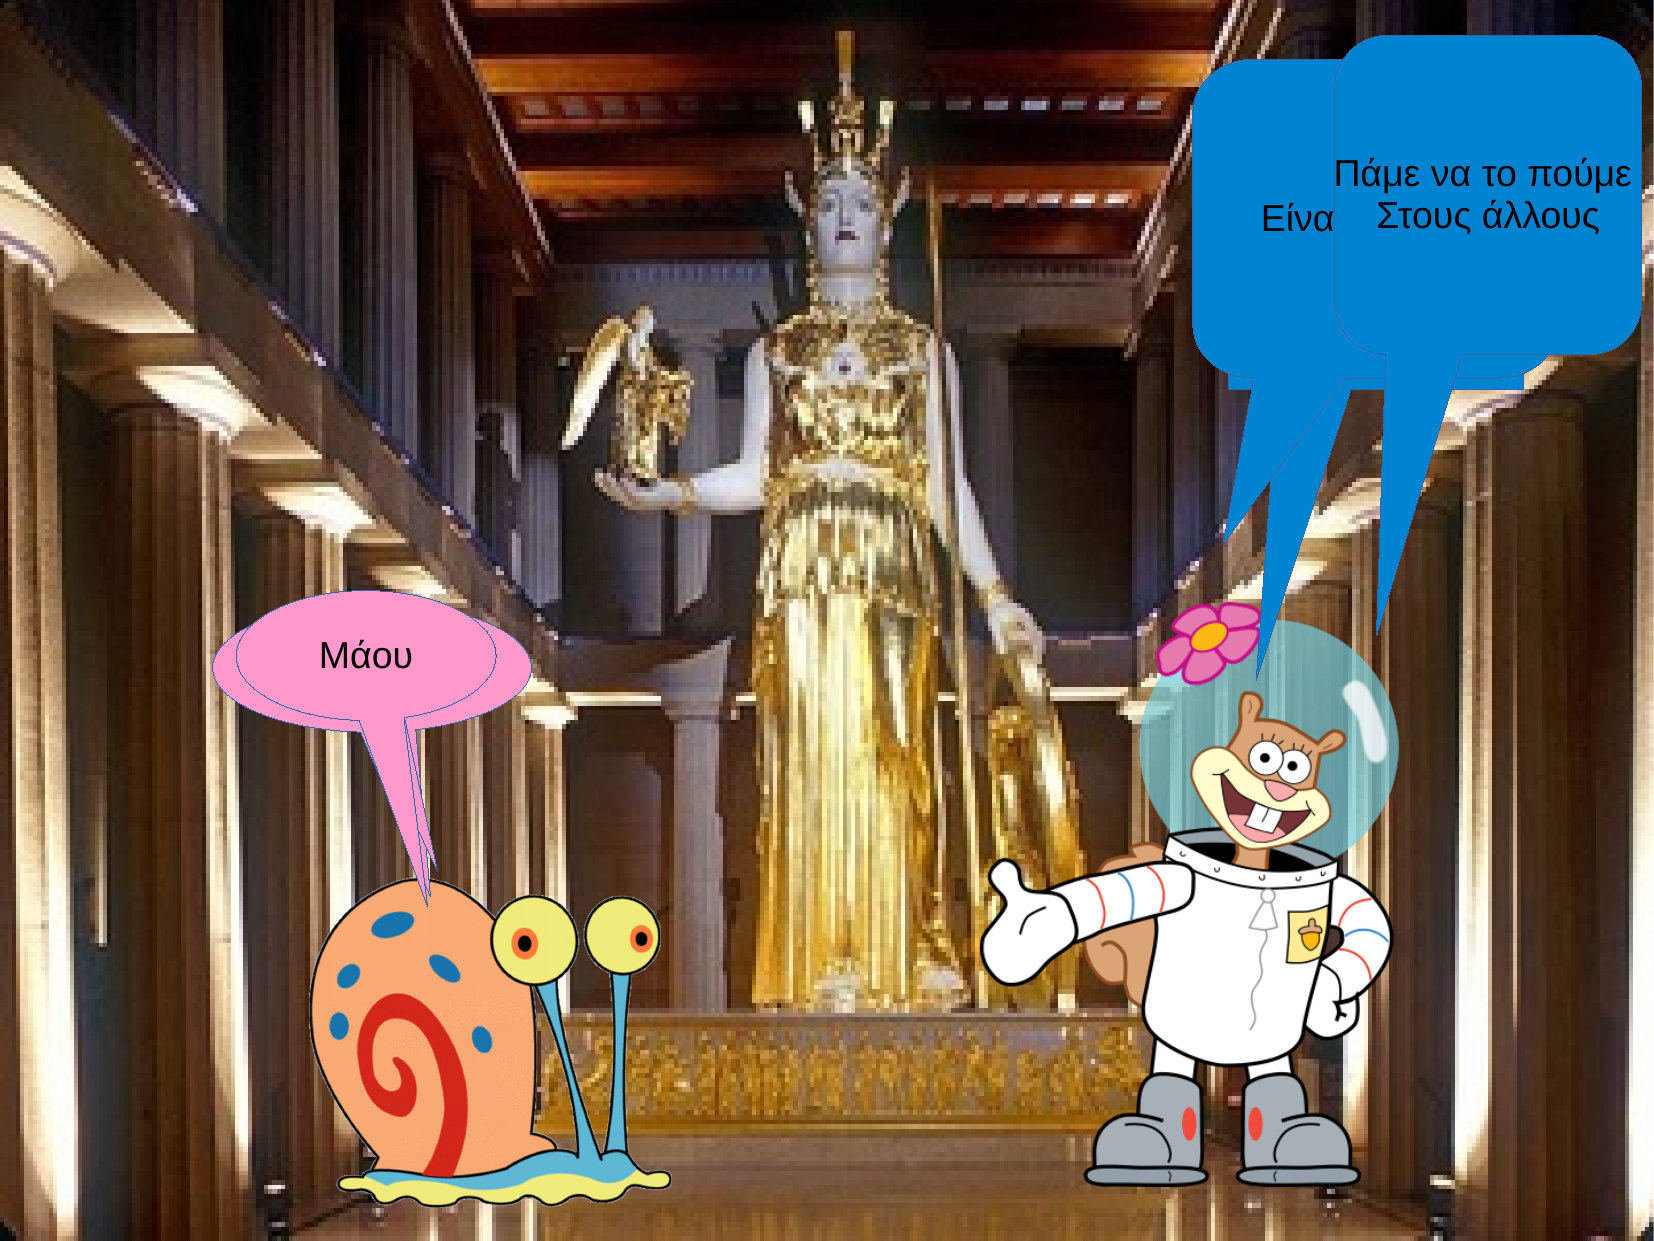

Πάμε να το πούμε
Στους άλλους
Είναι τέλειο!!!!
Γκάρι κοίτα!!!
Μάου
Μάου.
Μάου